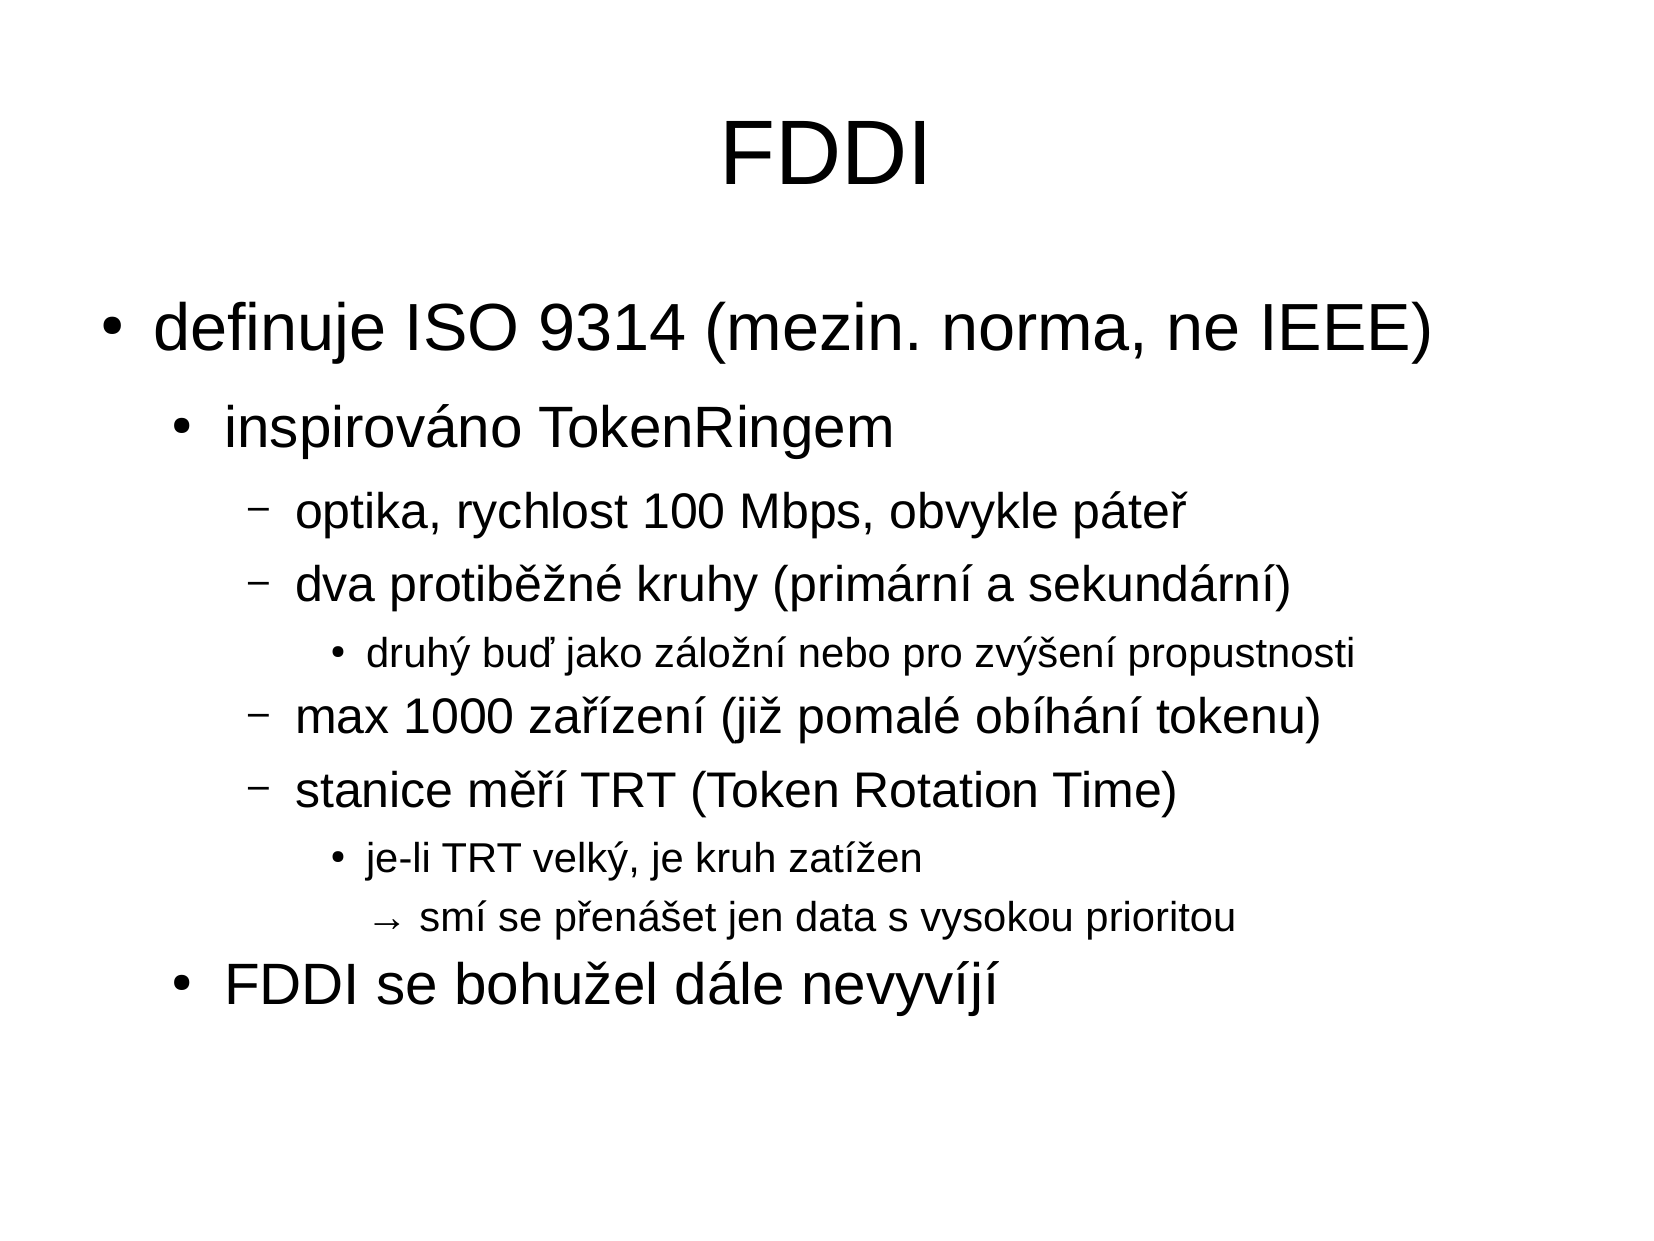

# FDDI
definuje ISO 9314 (mezin. norma, ne IEEE)
inspirováno TokenRingem
optika, rychlost 100 Mbps, obvykle páteř
dva protiběžné kruhy (primární a sekundární)
druhý buď jako záložní nebo pro zvýšení propustnosti
max 1000 zařízení (již pomalé obíhání tokenu)
stanice měří TRT (Token Rotation Time)
je-li TRT velký, je kruh zatížen
→ smí se přenášet jen data s vysokou prioritou
FDDI se bohužel dále nevyvíjí